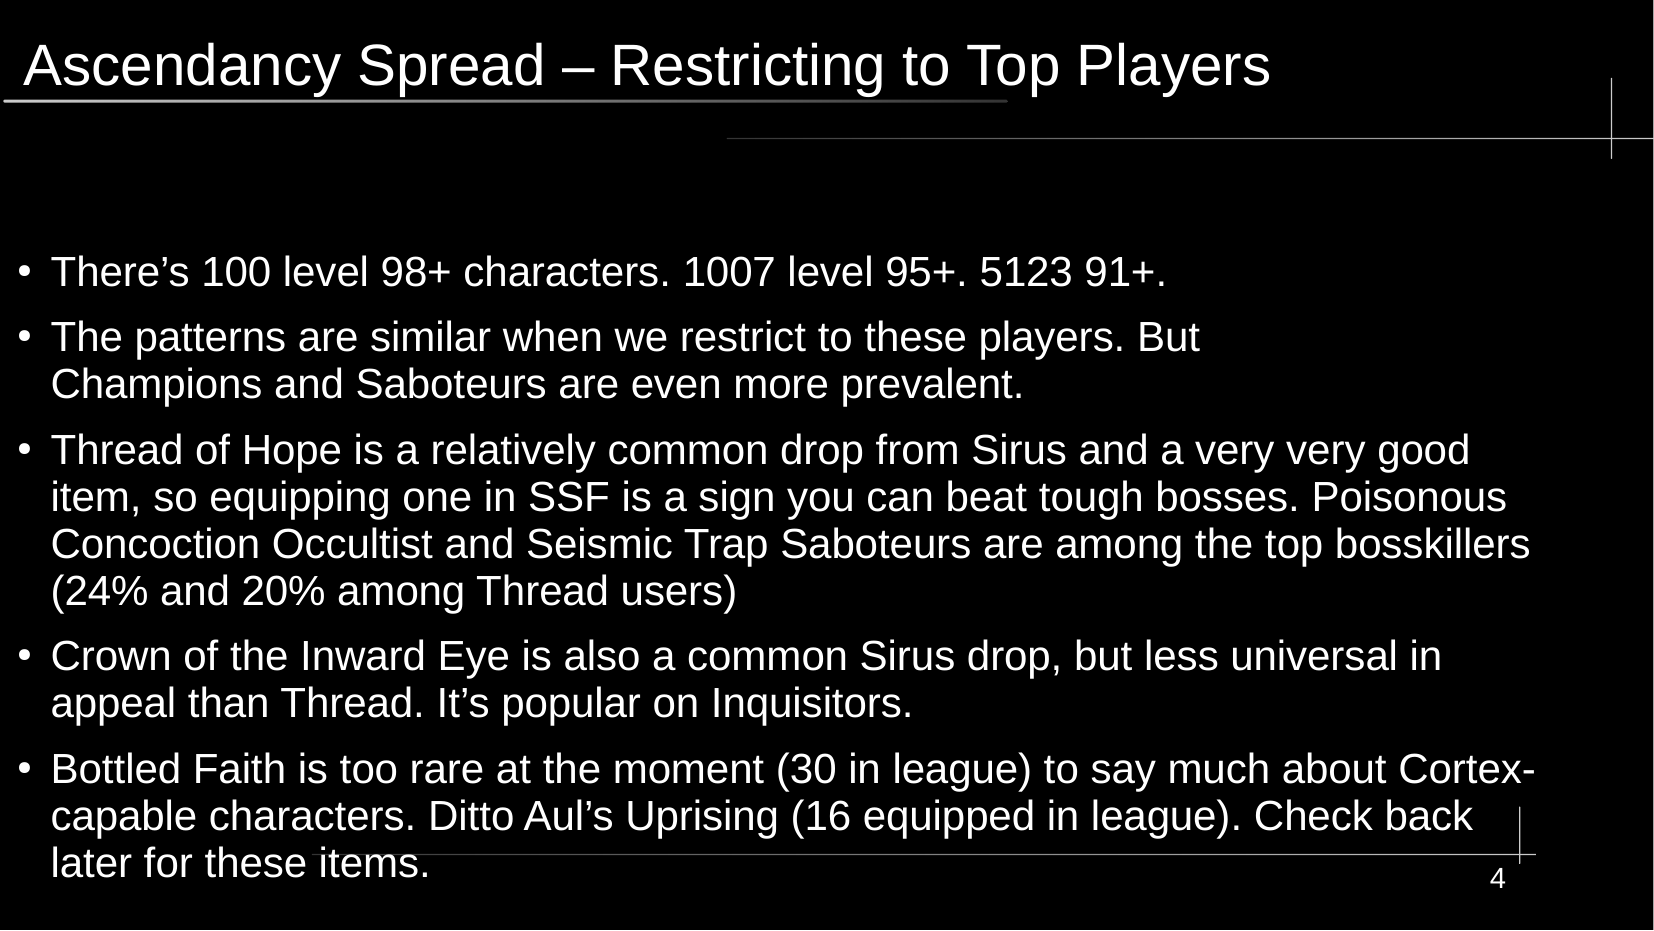

# Ascendancy Spread – Restricting to Top Players
There’s 100 level 98+ characters. 1007 level 95+. 5123 91+.
The patterns are similar when we restrict to these players. But Champions and Saboteurs are even more prevalent.
Thread of Hope is a relatively common drop from Sirus and a very very good item, so equipping one in SSF is a sign you can beat tough bosses. Poisonous Concoction Occultist and Seismic Trap Saboteurs are among the top bosskillers (24% and 20% among Thread users)
Crown of the Inward Eye is also a common Sirus drop, but less universal in appeal than Thread. It’s popular on Inquisitors.
Bottled Faith is too rare at the moment (30 in league) to say much about Cortex-capable characters. Ditto Aul’s Uprising (16 equipped in league). Check back later for these items.
4